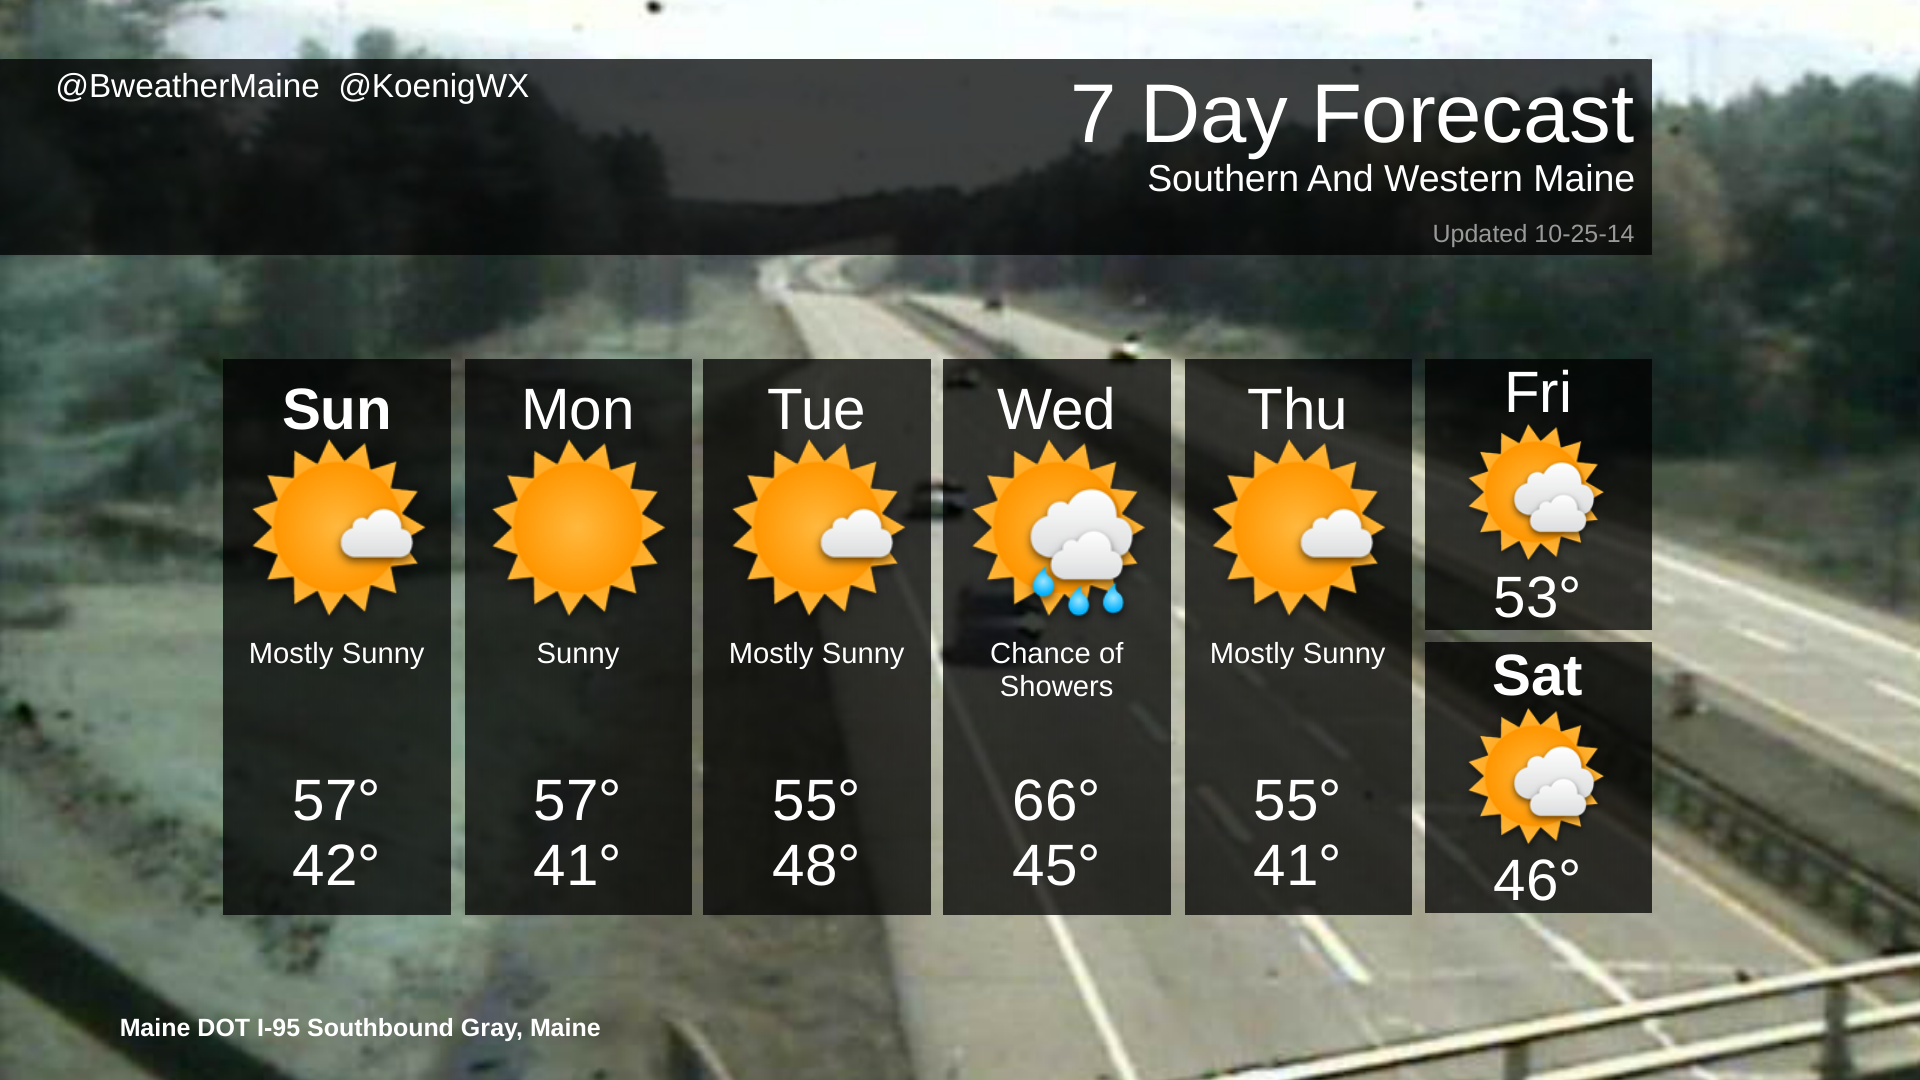

@BweatherMaine @KoenigWX
7 Day Forecast
Southern And Western Maine
Updated 10-25-14
Sun
Mostly Sunny
57°
42°
Mon
Sunny
57°
41°
Tue
Mostly Sunny
55°
48°
Wed
Chance of
Showers
66°
45°
Thu
Mostly Sunny
55°
41°
Fri
53°
Sat
46°
Maine DOT I-95 Southbound Gray, Maine